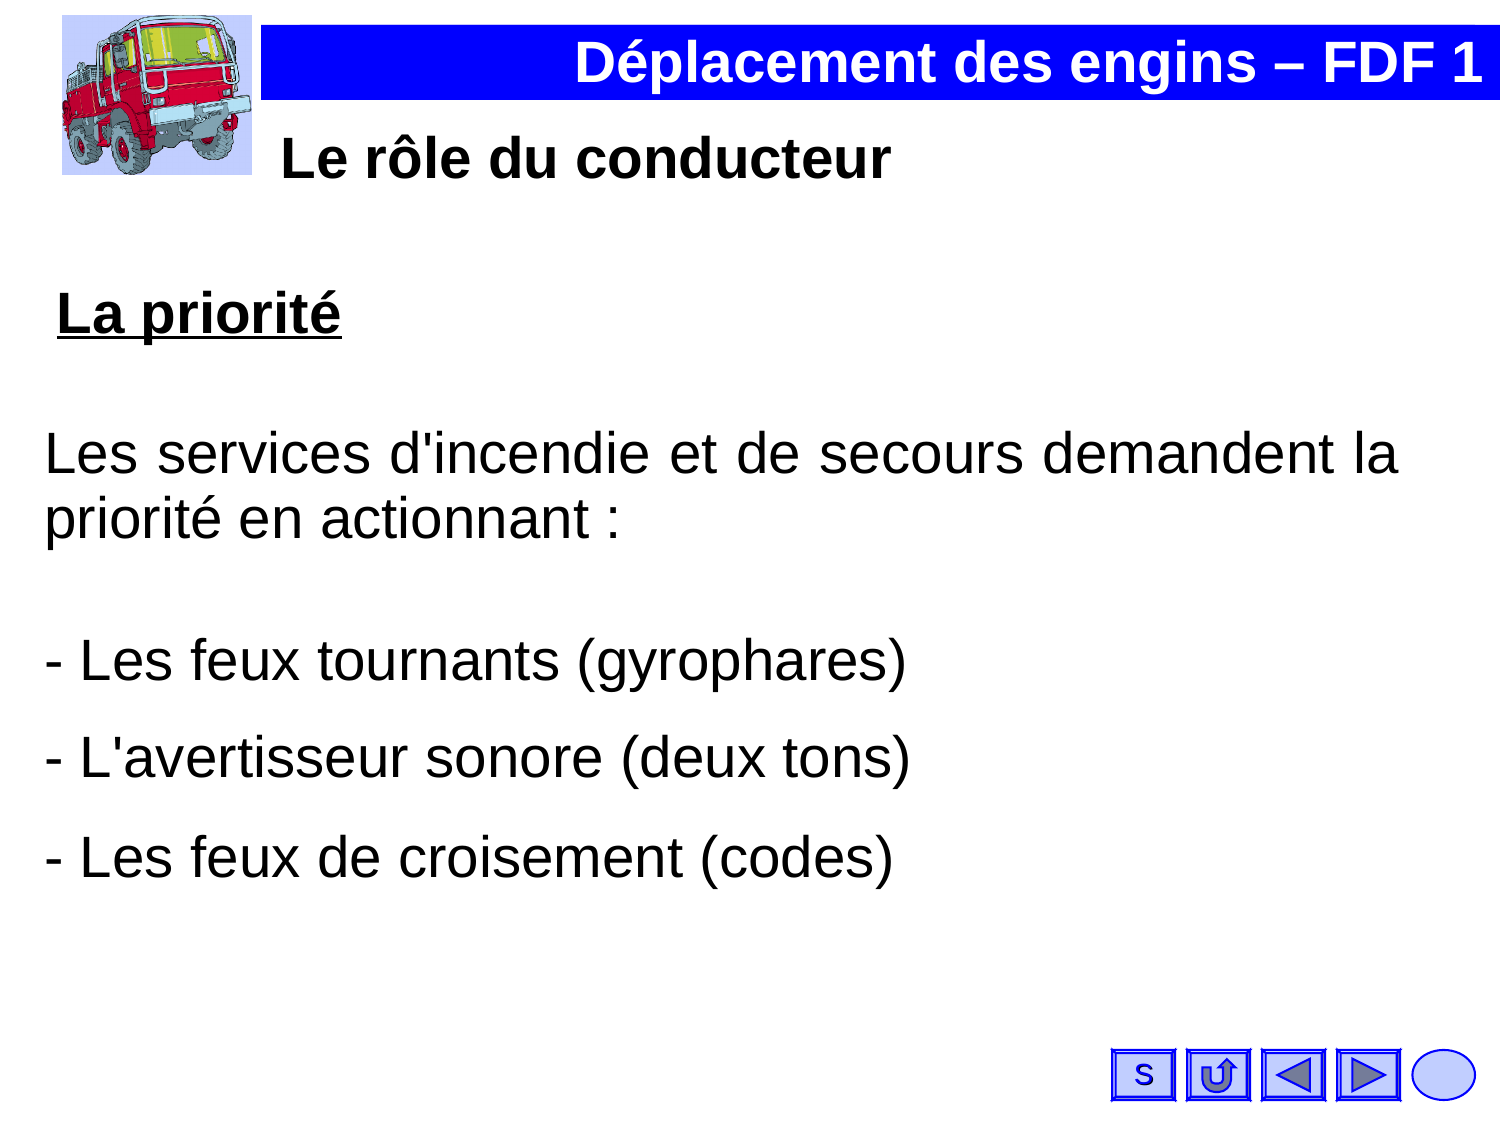

Déplacement des engins – FDF 1
Le rôle du conducteur
 La priorité
Les services d'incendie et de secours demandent la priorité en actionnant :
- Les feux tournants (gyrophares)
- L'avertisseur sonore (deux tons)
- Les feux de croisement (codes)